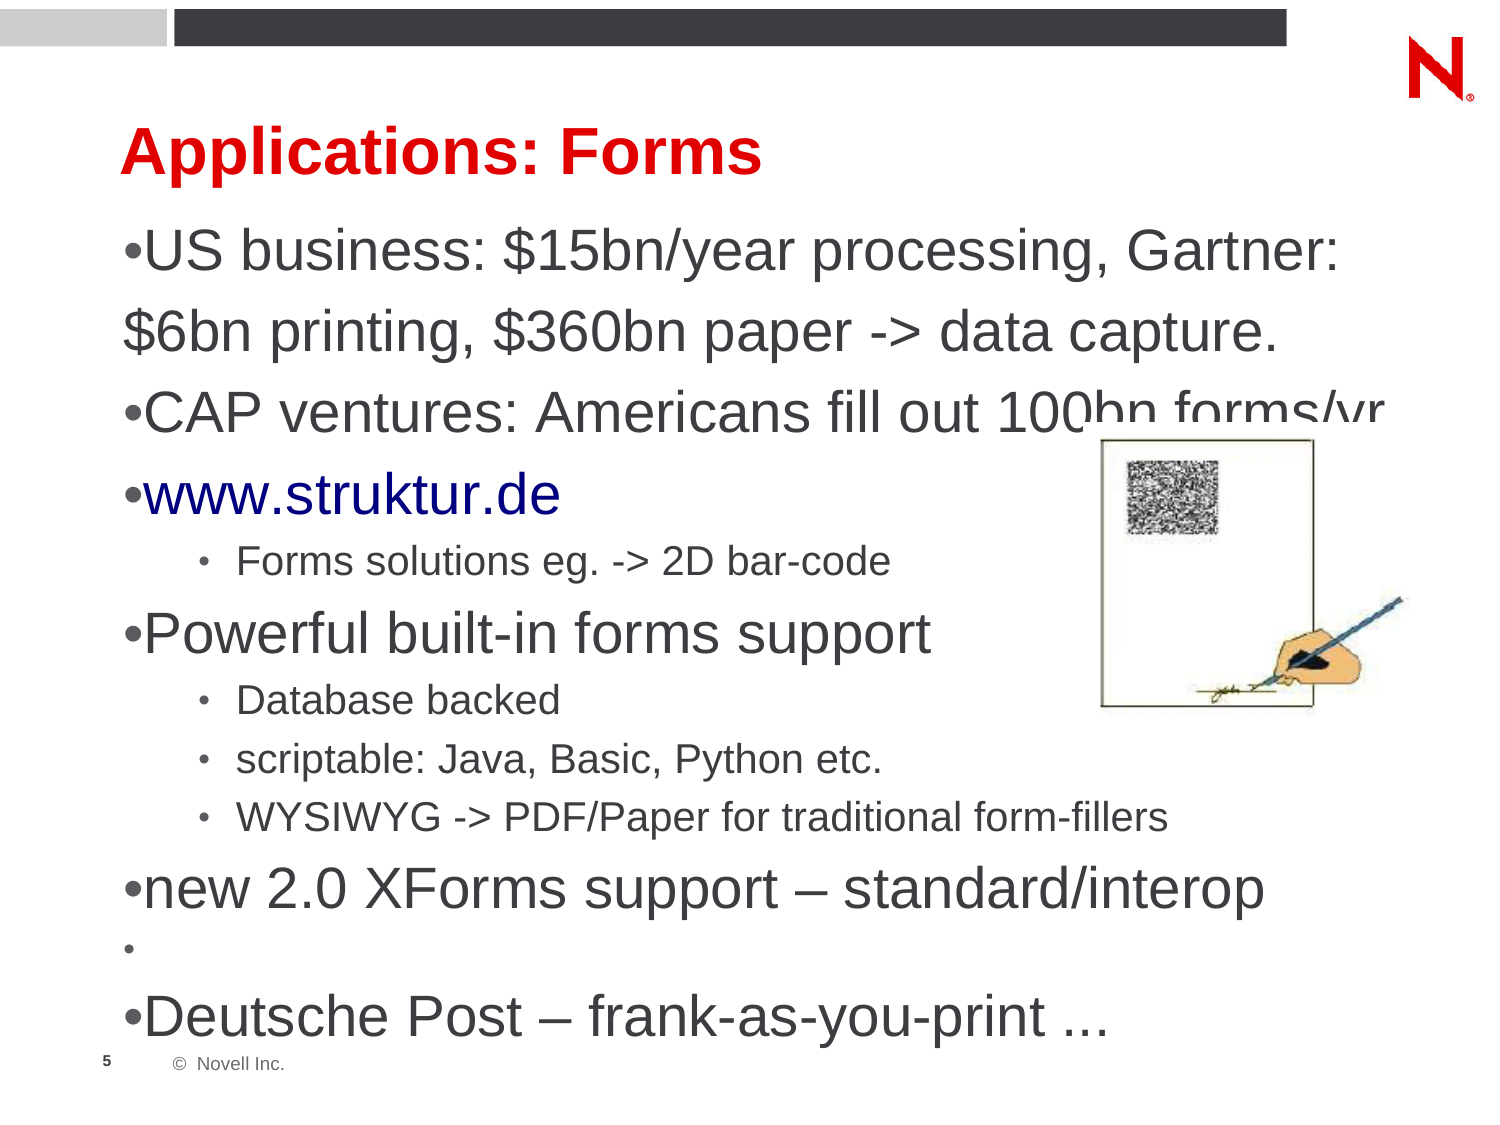

# Applications: Forms
US business: $15bn/year processing, Gartner: $6bn printing, $360bn paper -> data capture.
CAP ventures: Americans fill out 100bn forms/yr
www.struktur.de
Forms solutions eg. -> 2D bar-code
Powerful built-in forms support
Database backed
scriptable: Java, Basic, Python etc.
WYSIWYG -> PDF/Paper for traditional form-fillers
new 2.0 XForms support – standard/interop
Deutsche Post – frank-as-you-print ...